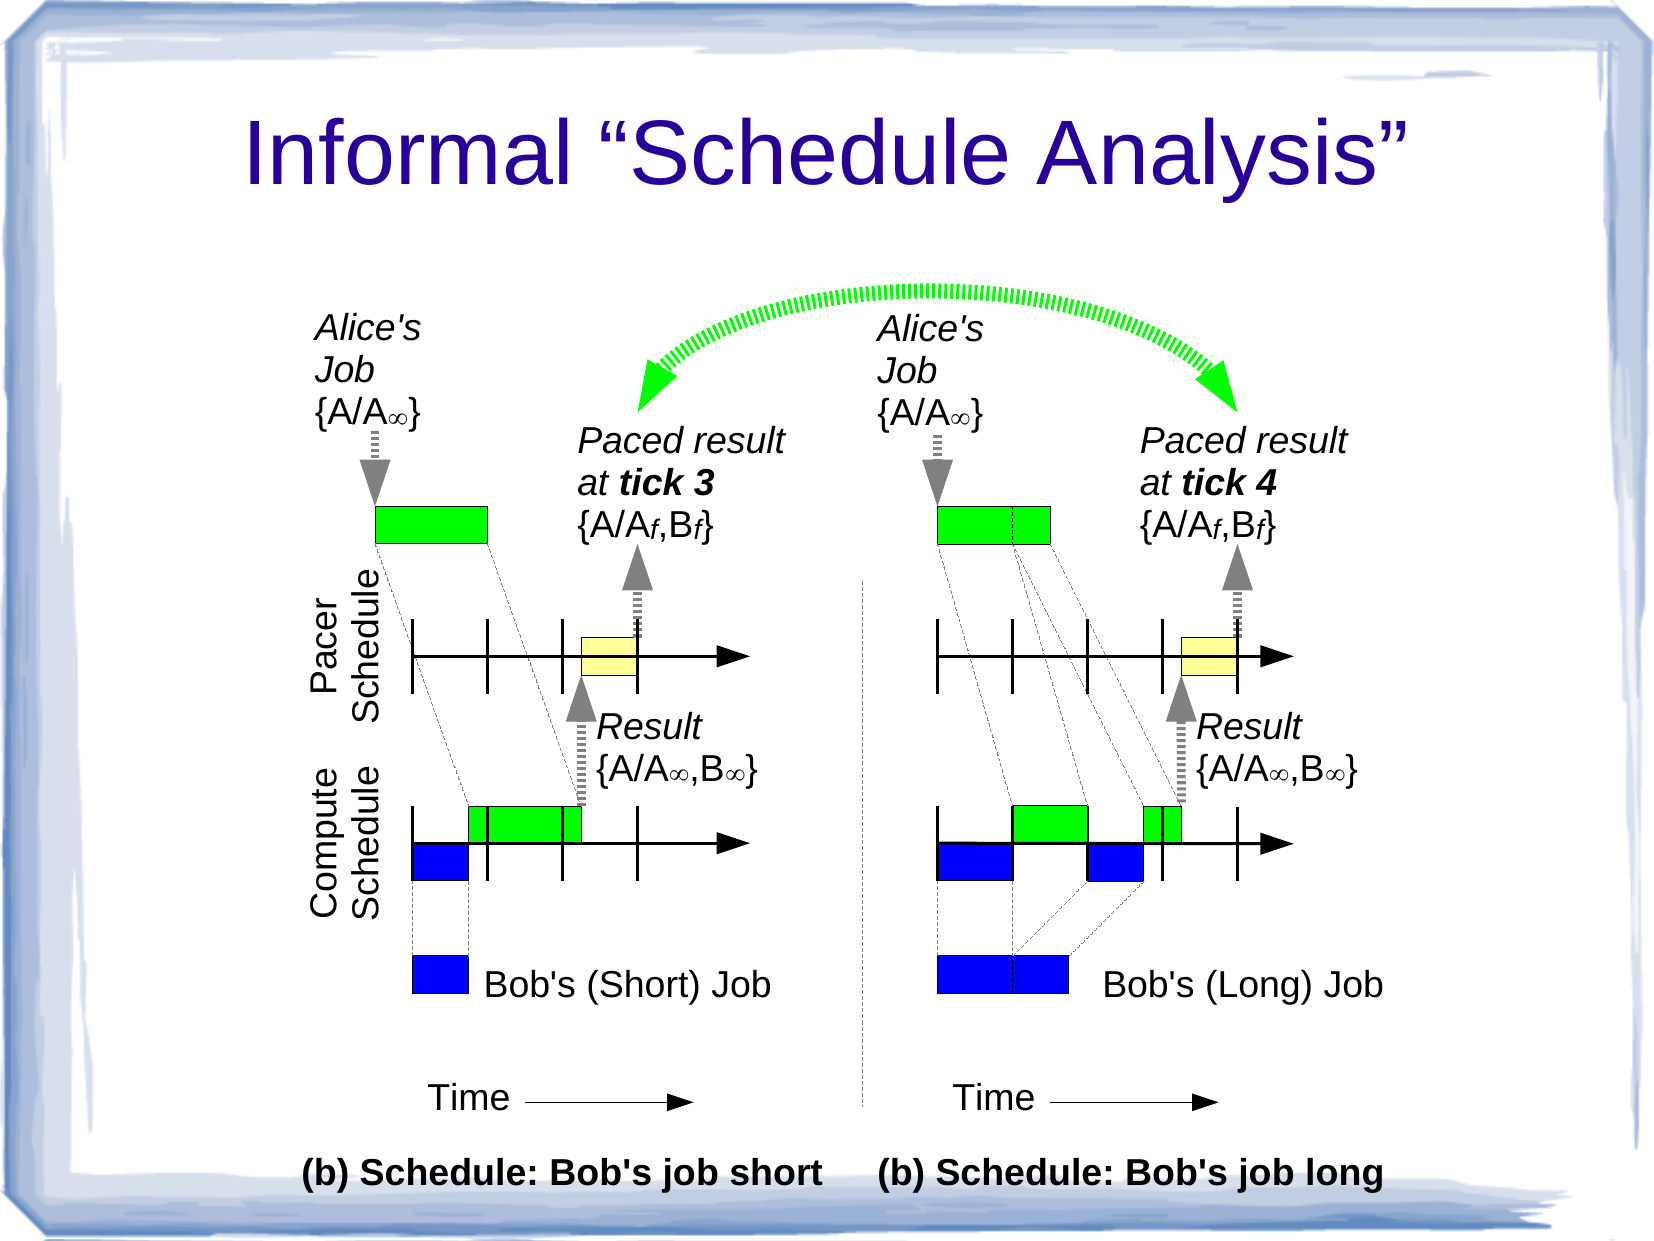

# Informal “Schedule Analysis”
Alice's
Job
{A/A∞}
Alice's
Job
{A/A∞}
Paced result
at tick 3
{A/Af,Bf}
Paced result
at tick 4
{A/Af,Bf}
Pacer
Schedule
Result
{A/A∞,B∞}
Result
{A/A∞,B∞}
Compute
Schedule
Bob's (Short) Job
Bob's (Long) Job
Time
Time
(b) Schedule: Bob's job short
(b) Schedule: Bob's job long